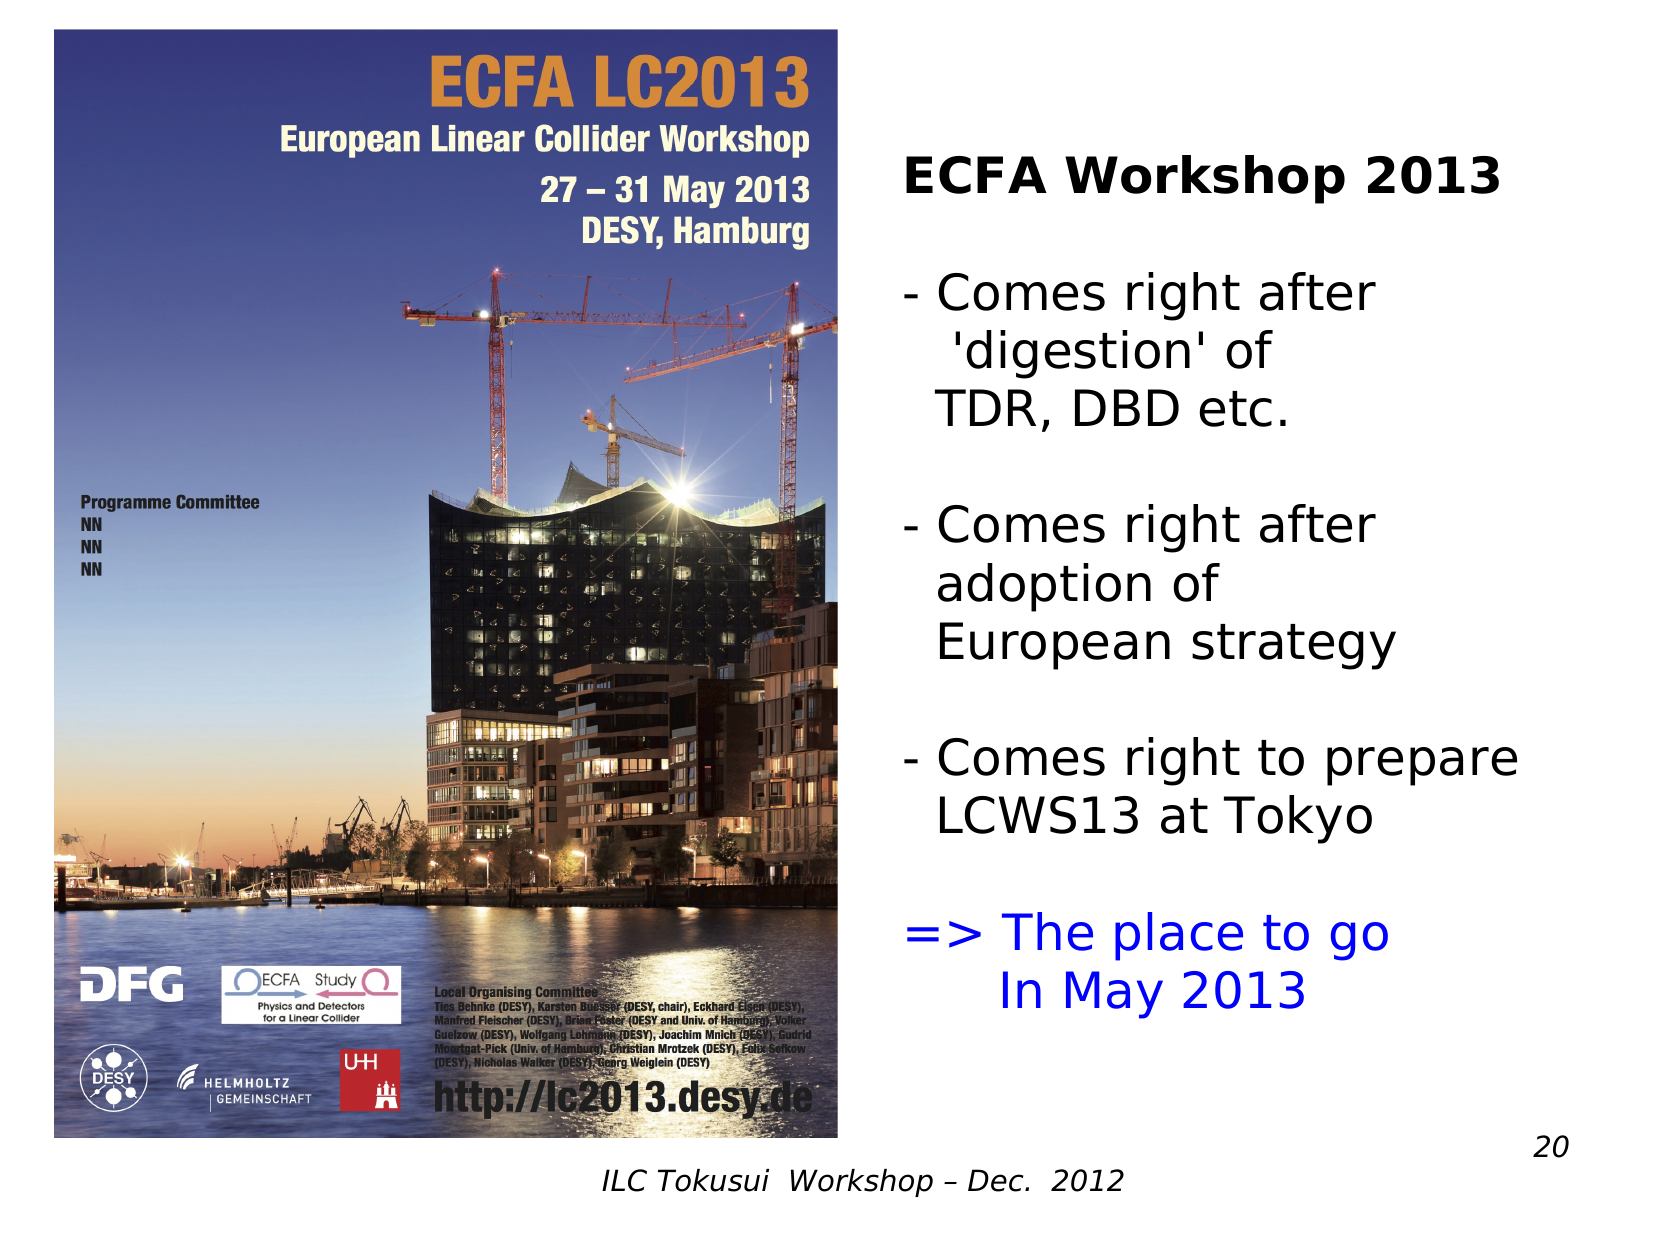

ECFA Workshop 2013
- Comes right after
 'digestion' of
 TDR, DBD etc.
- Comes right after
 adoption of
 European strategy
- Comes right to prepare
 LCWS13 at Tokyo
=> The place to go
 In May 2013
FCPPL Workshop - March 2012
20